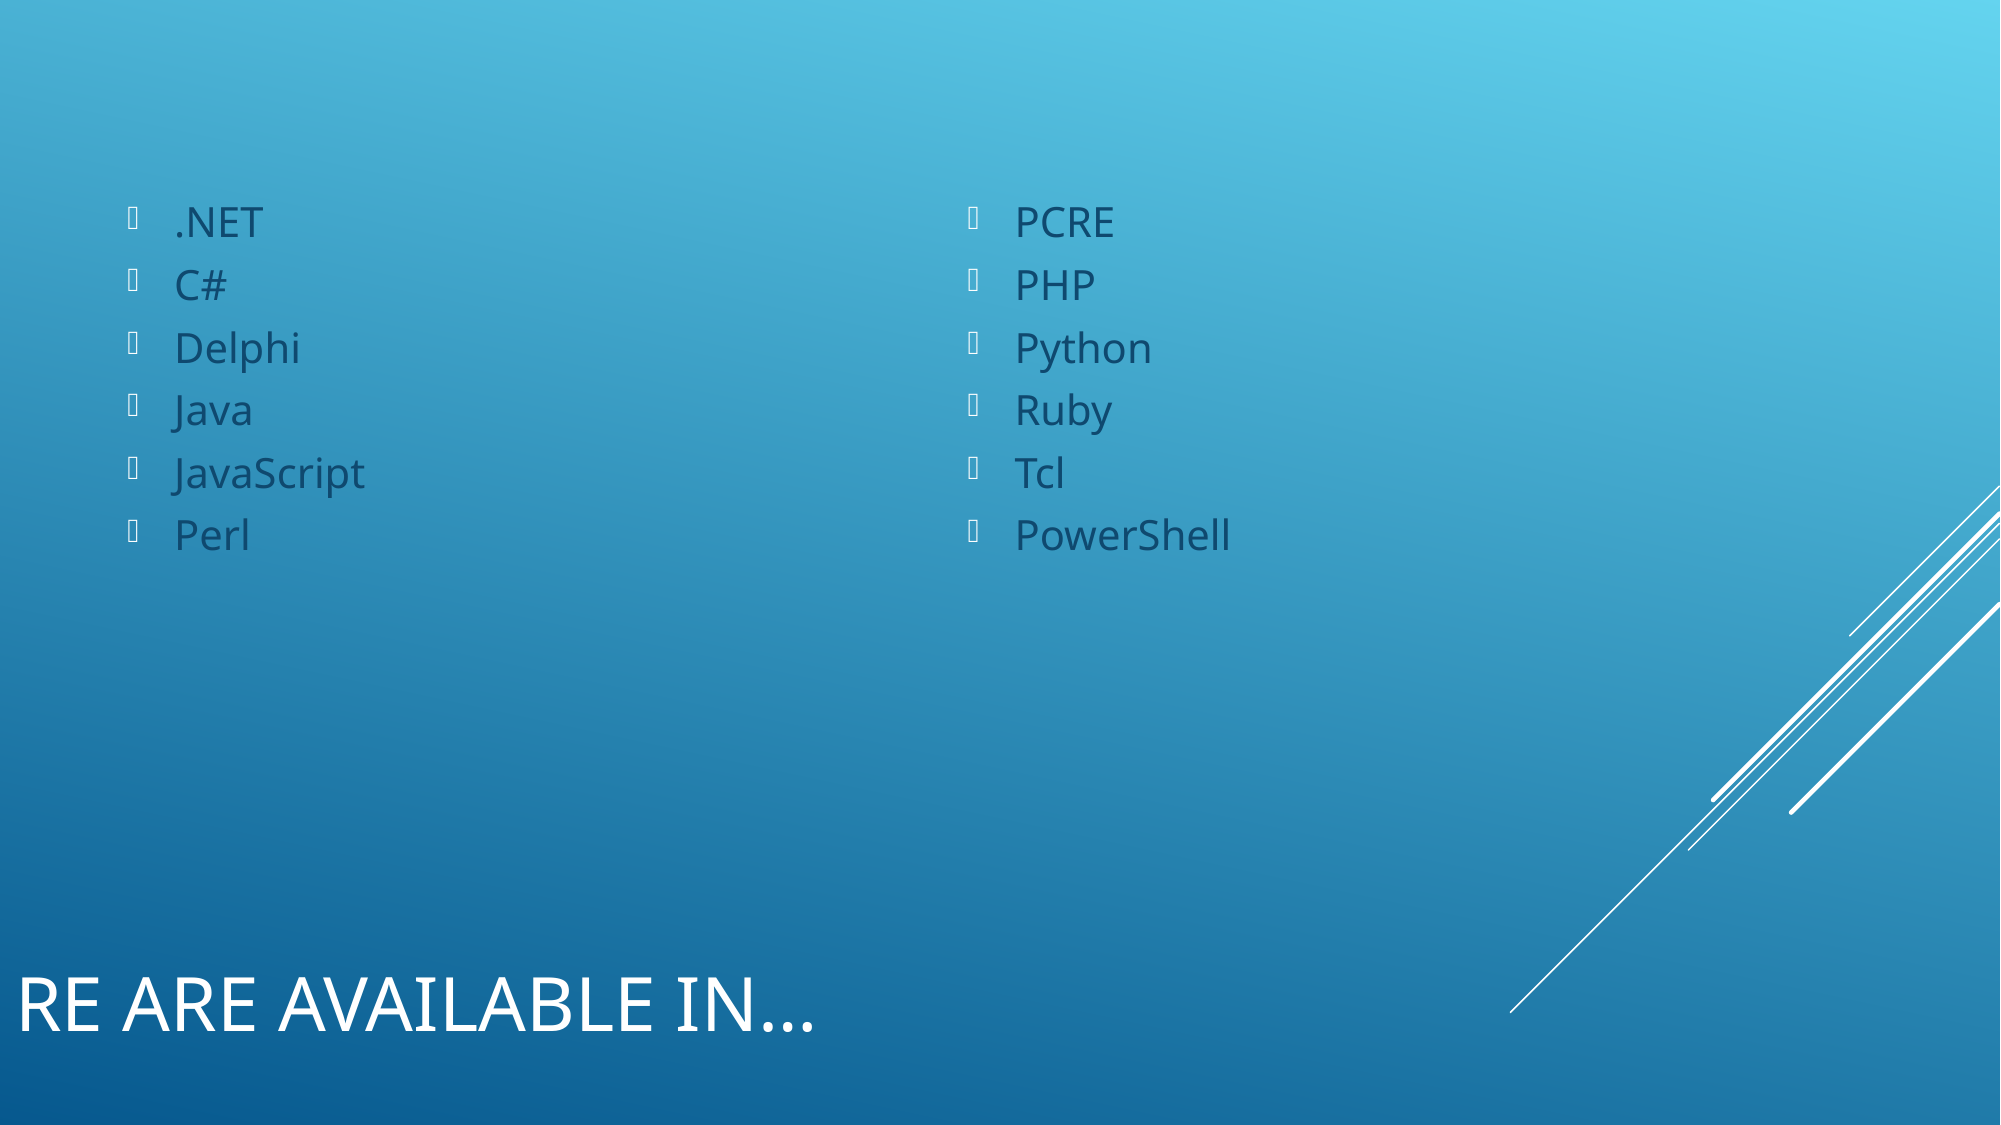

.NET
C#
Delphi
Java
JavaScript
Perl
PCRE
PHP
Python
Ruby
Tcl
PowerShell
# Re are available in…